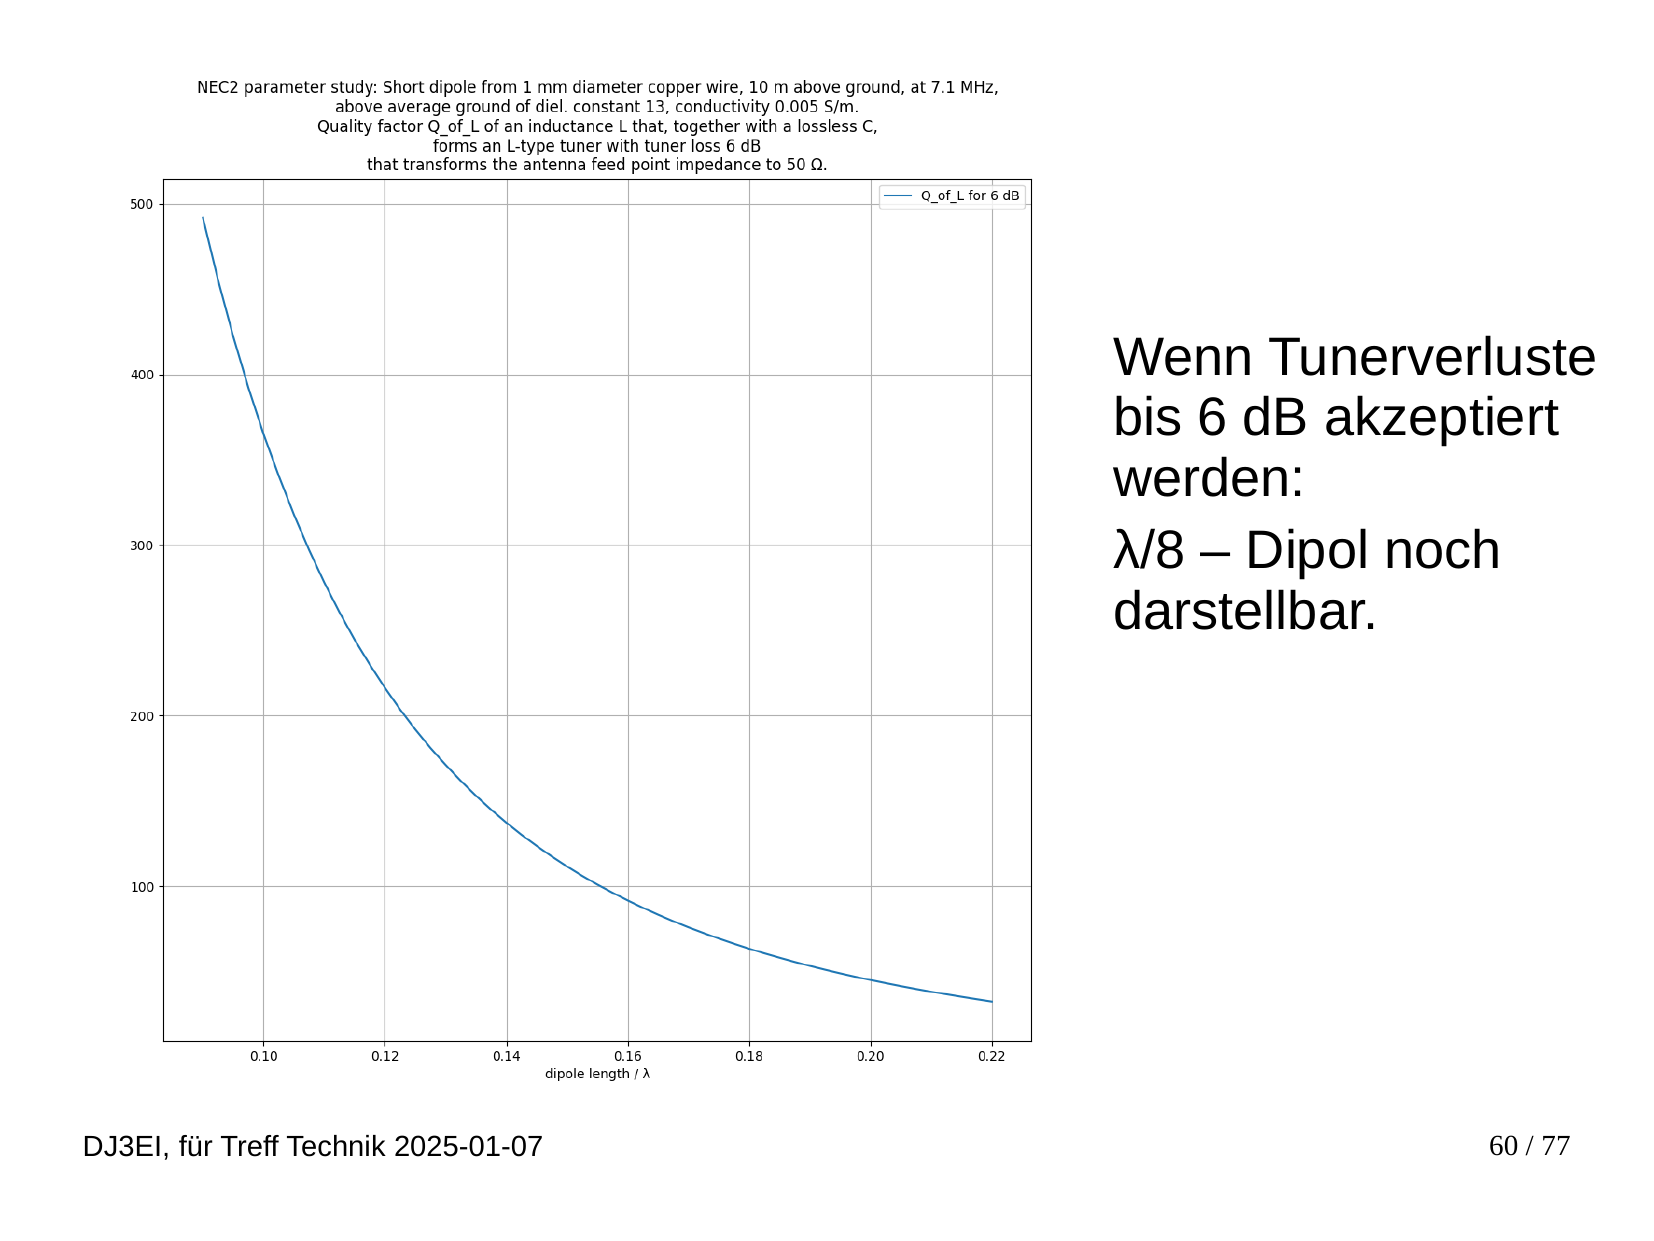

Wenn Tunerverluste
bis 6 dB akzeptiert
werden:
λ/8 – Dipol noch
darstellbar.
60